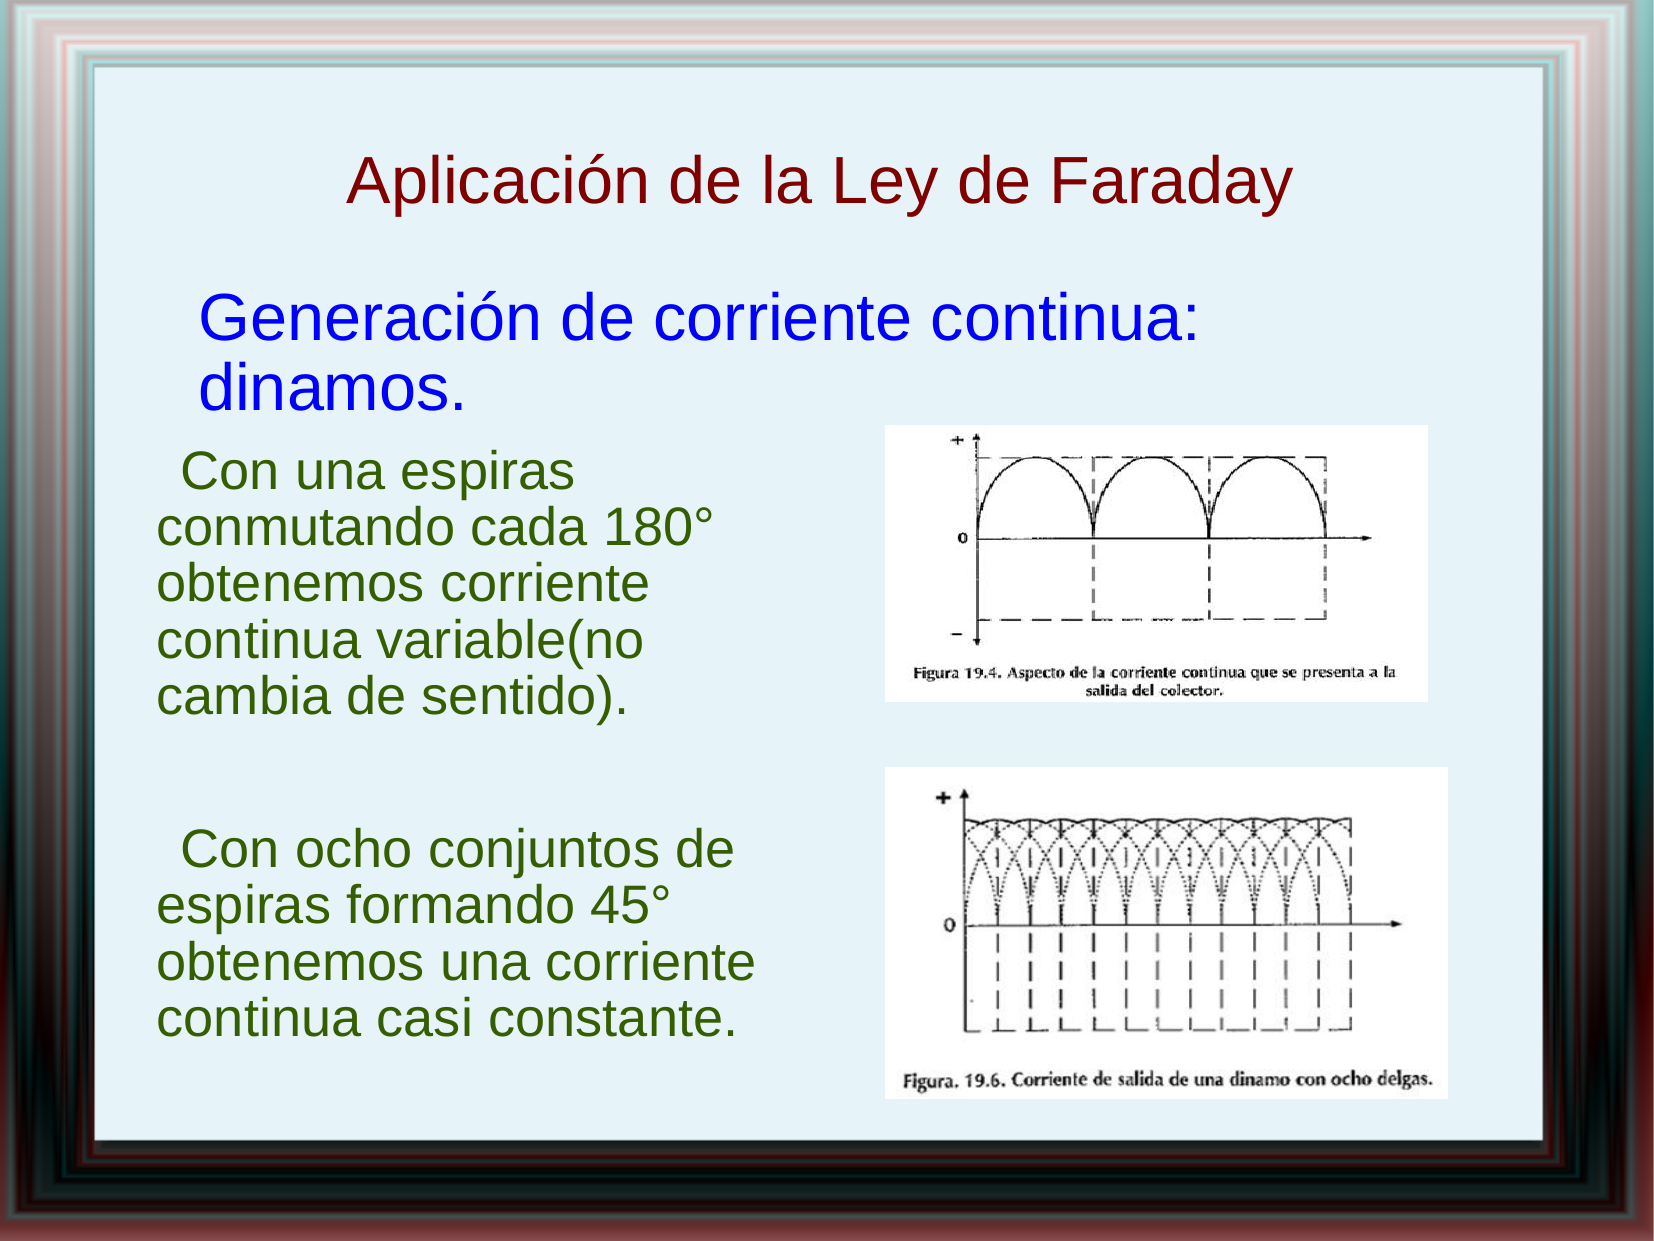

Aplicación de la Ley de Faraday
Generación de corriente continua:
dinamos.
Con una espiras conmutando cada 180° obtenemos corriente continua variable(no cambia de sentido).
Con ocho conjuntos de espiras formando 45° obtenemos una corriente continua casi constante.